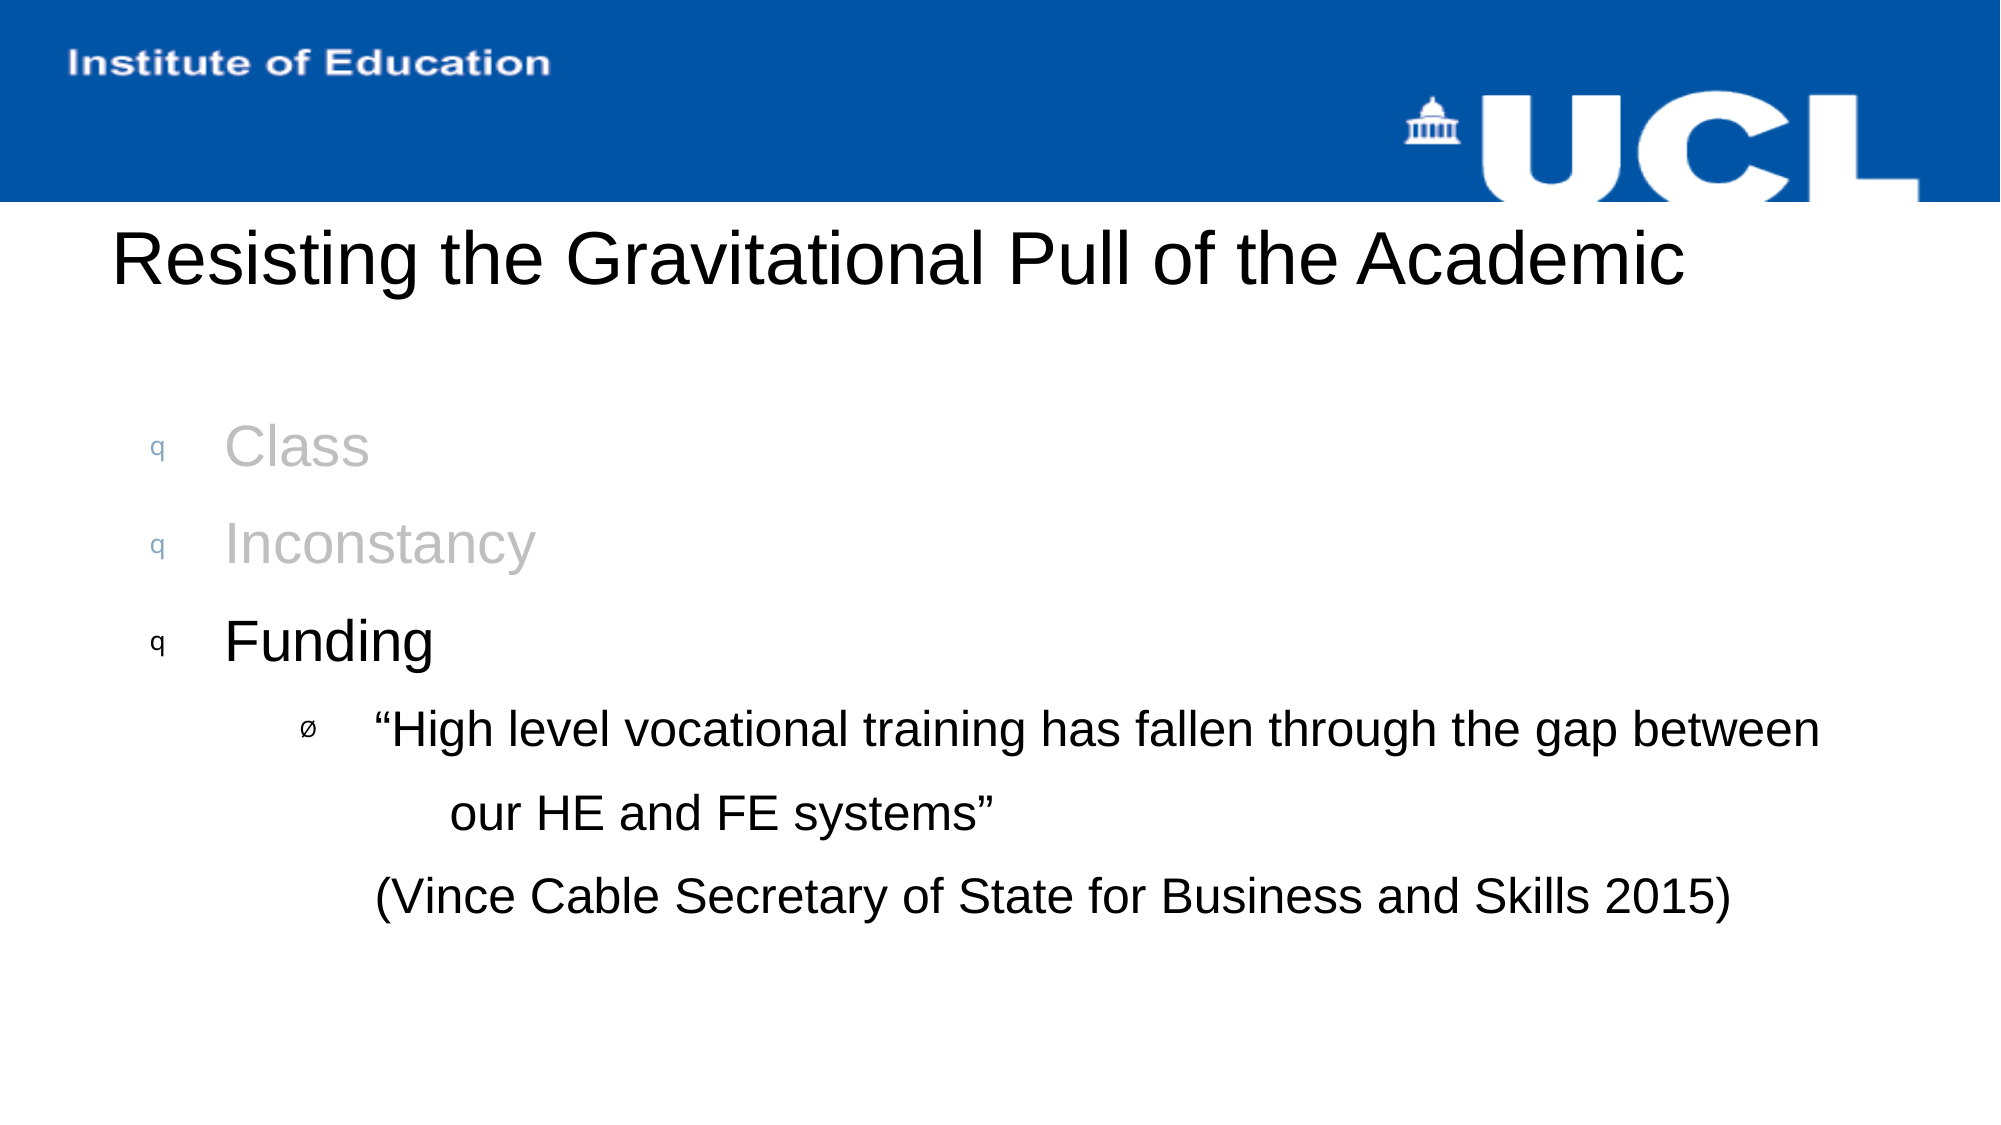

Resisting the Gravitational Pull of the Academic
Class
Inconstancy
Funding
“High level vocational training has fallen through the gap between our HE and FE systems”
	(Vince Cable Secretary of State for Business and Skills 2015)